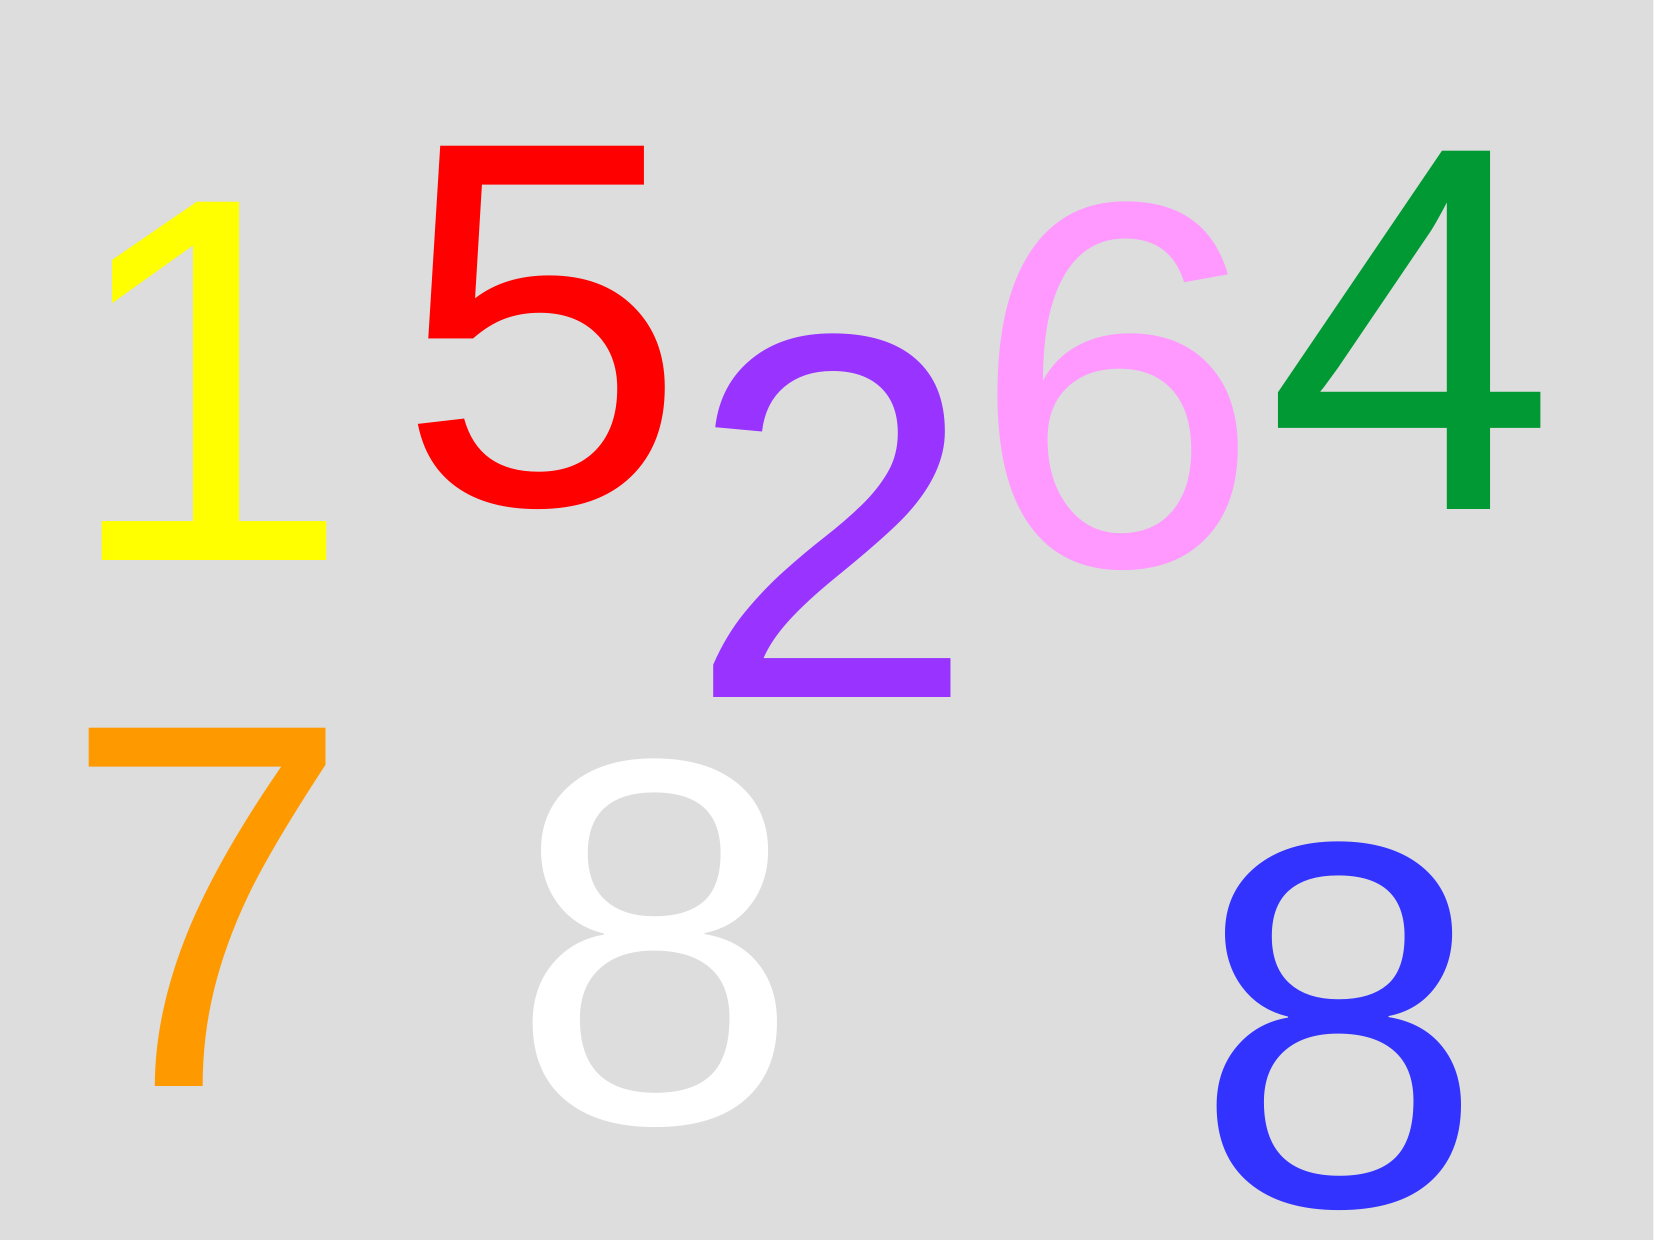

5
4
1
6
2
7
8
8